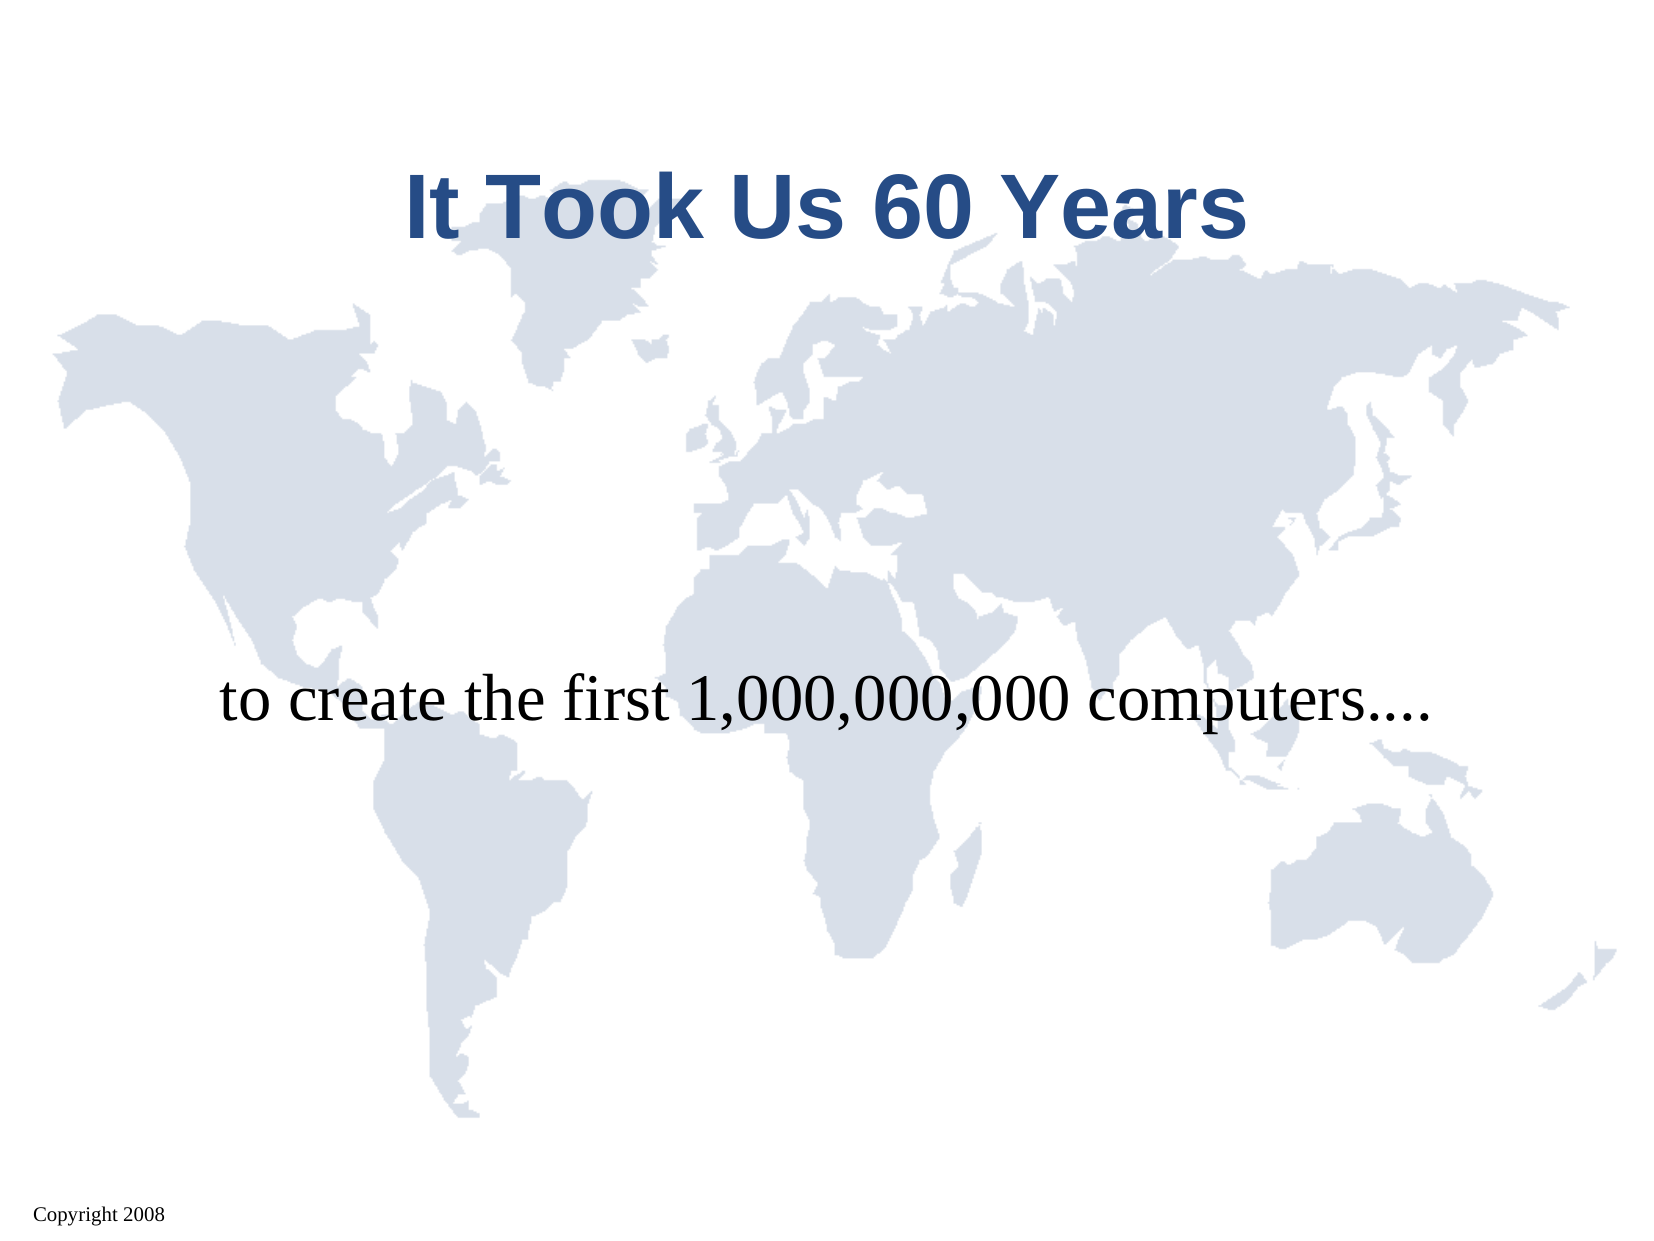

# It Took Us 60 Years
to create the first 1,000,000,000 computers....